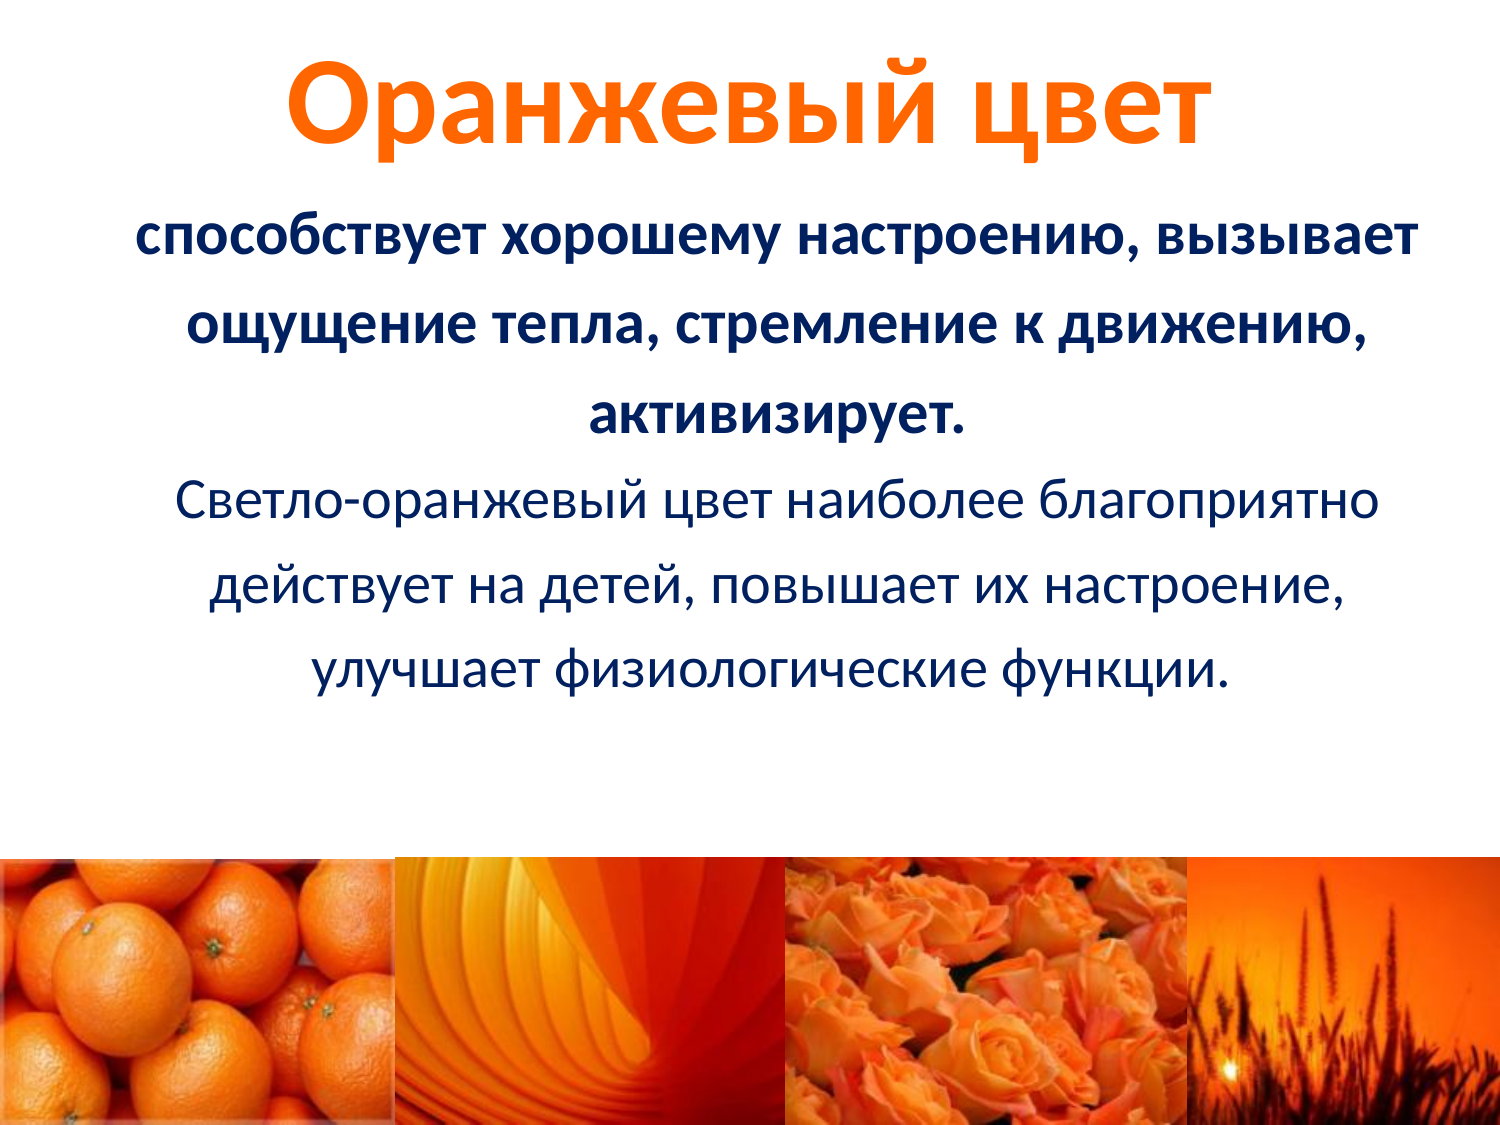

# Оранжевый цвет
способствует хорошему настроению, вызывает
ощущение тепла, стремление к движению,
активизирует.
Светло-оранжевый цвет наиболее благоприятно
действует на детей, повышает их настроение,
улучшает физиологические функции.